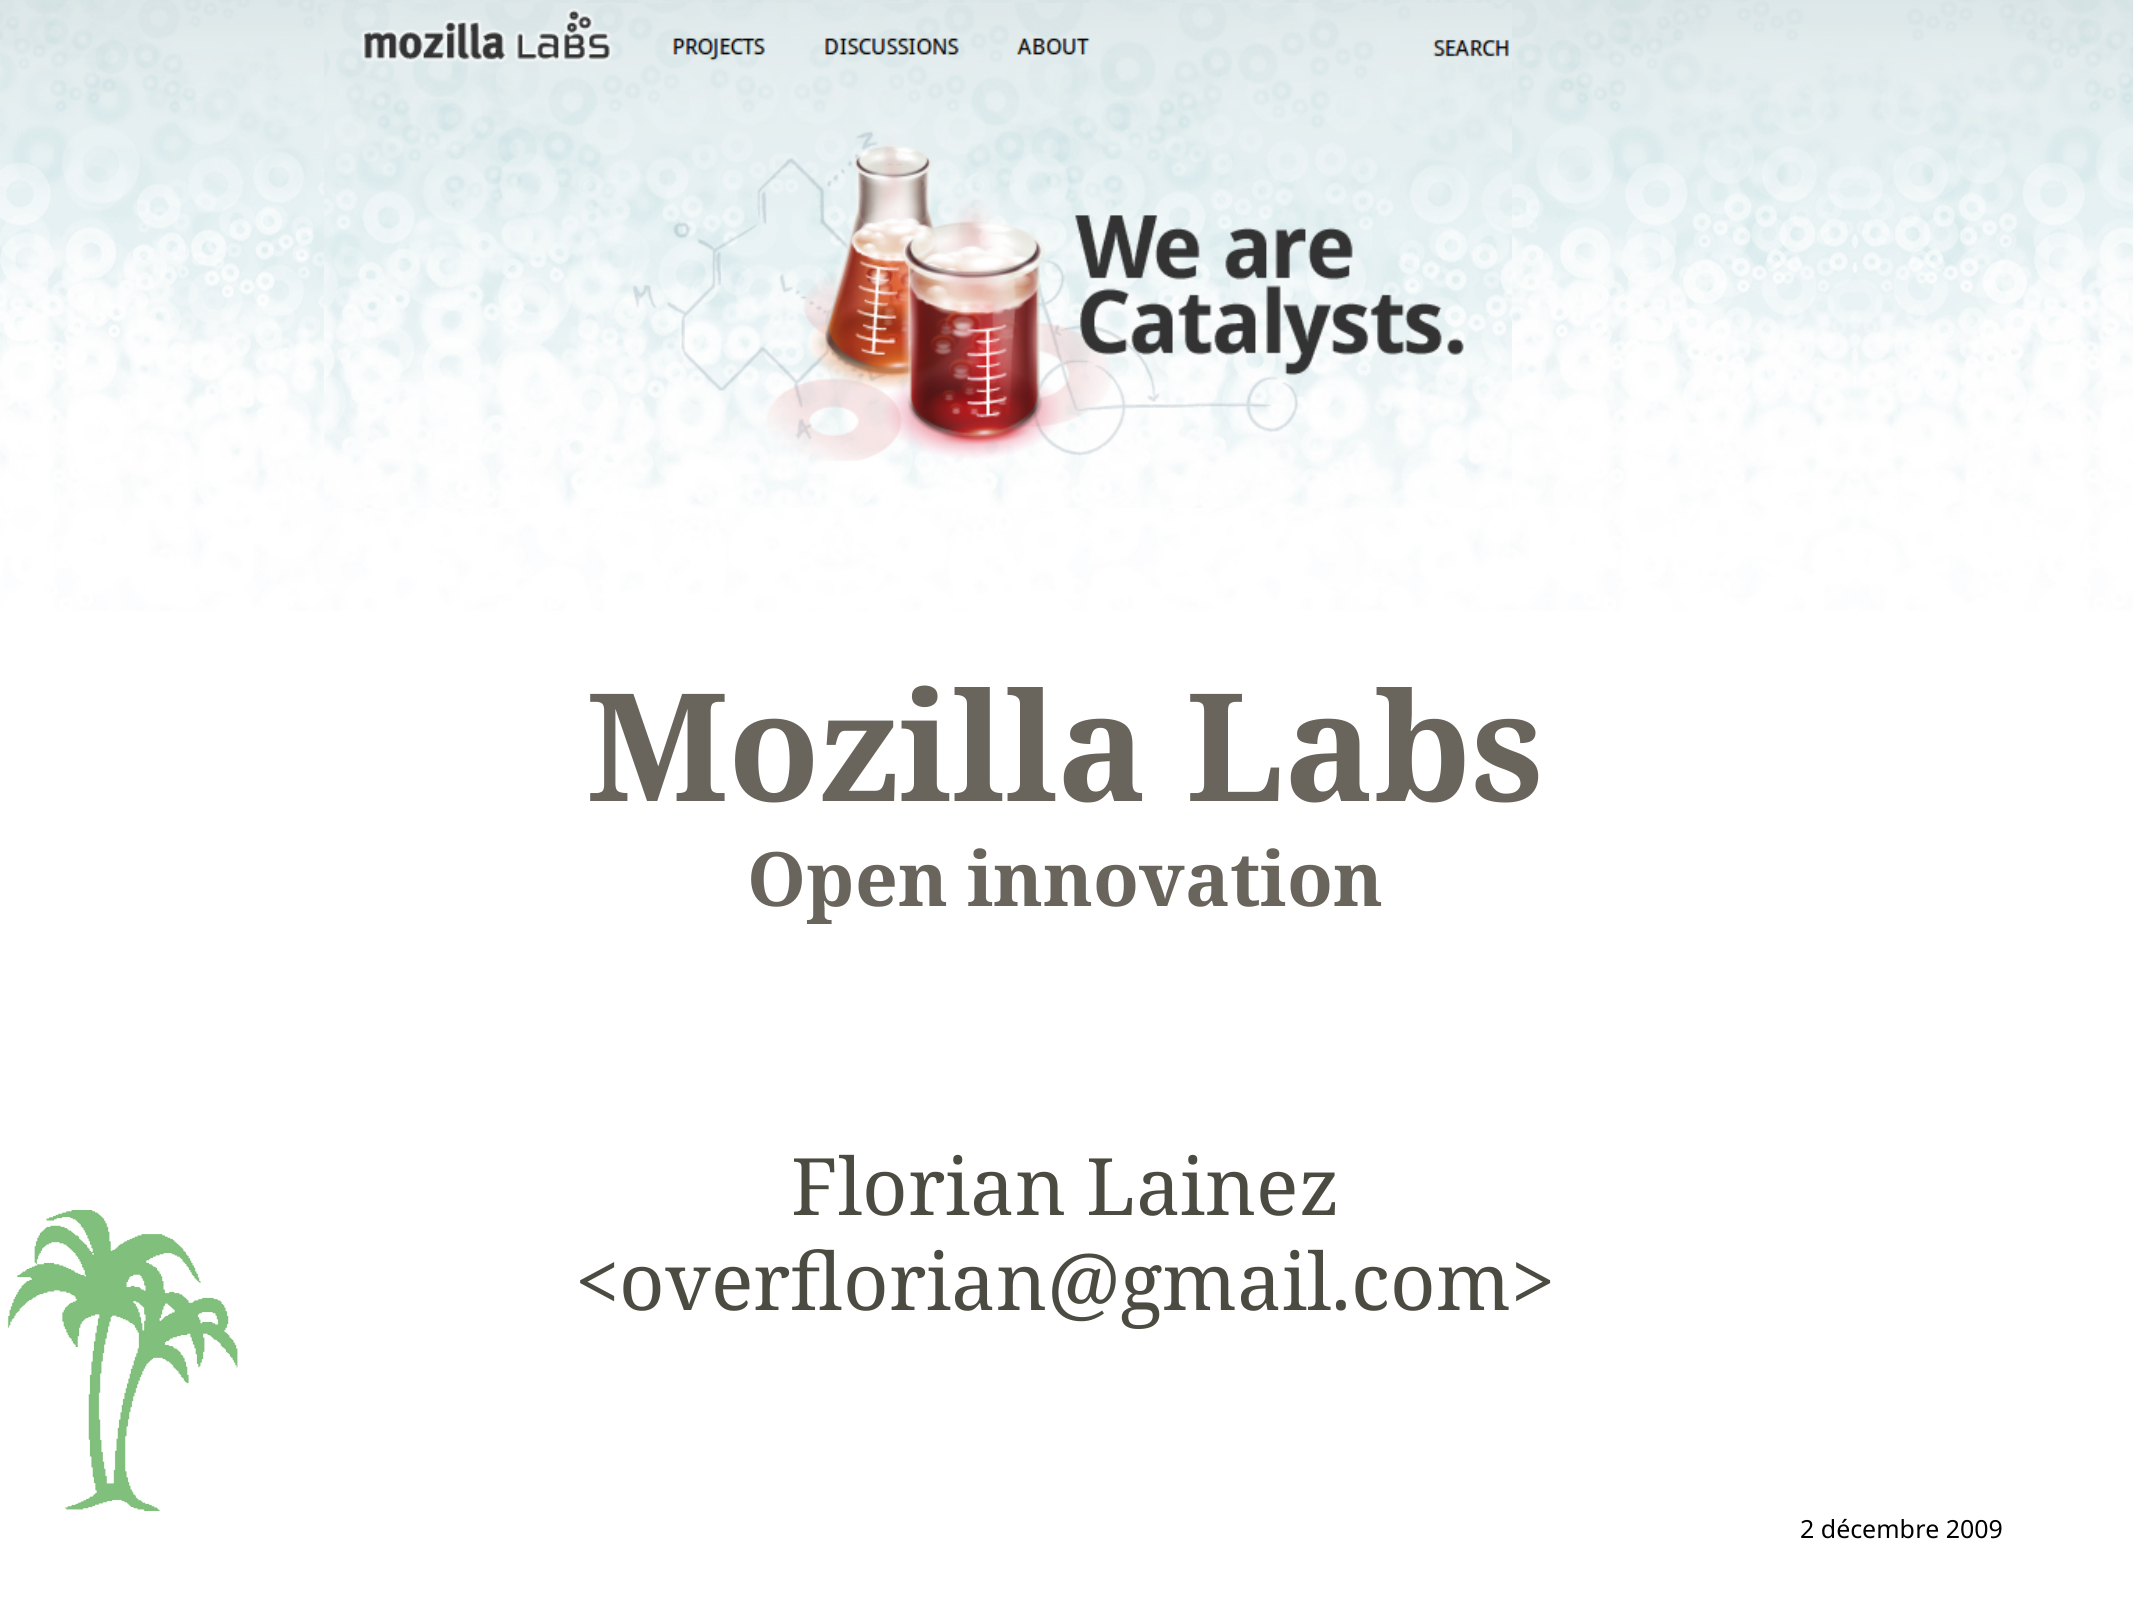

Mozilla Labs
Open innovation
Florian Lainez
<overflorian@gmail.com>
2 décembre 2009